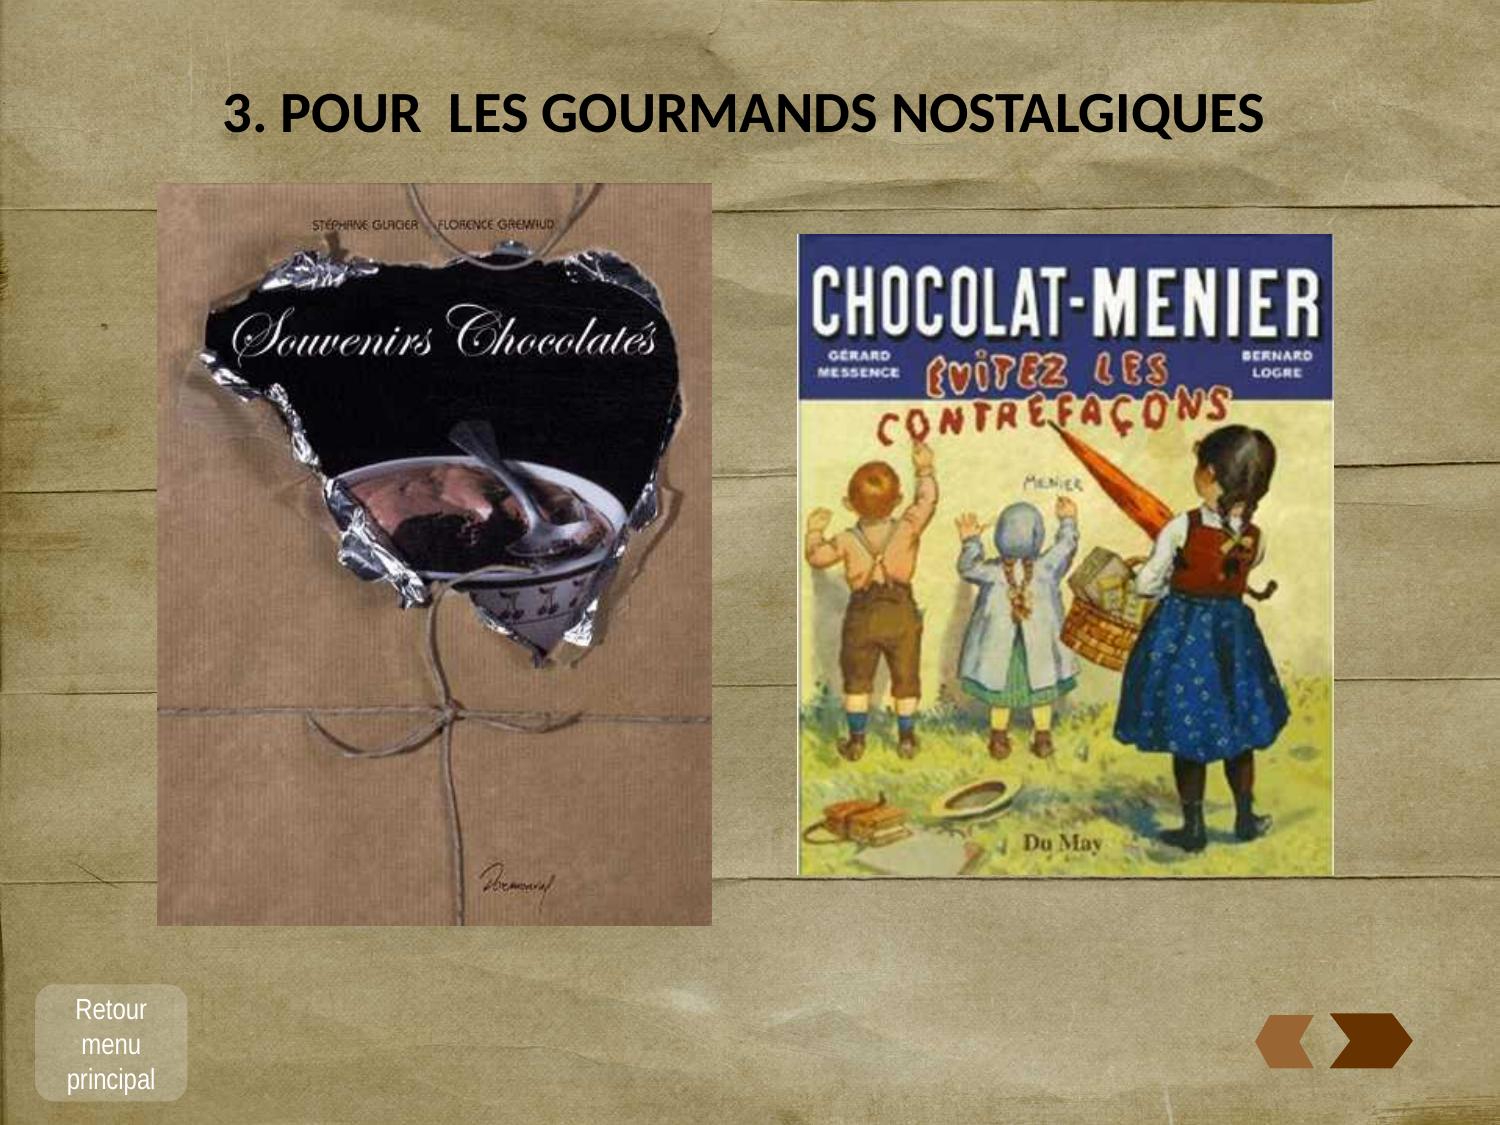

#
3. POUR LES GOURMANDS NOSTALGIQUES
Retour menu
principal